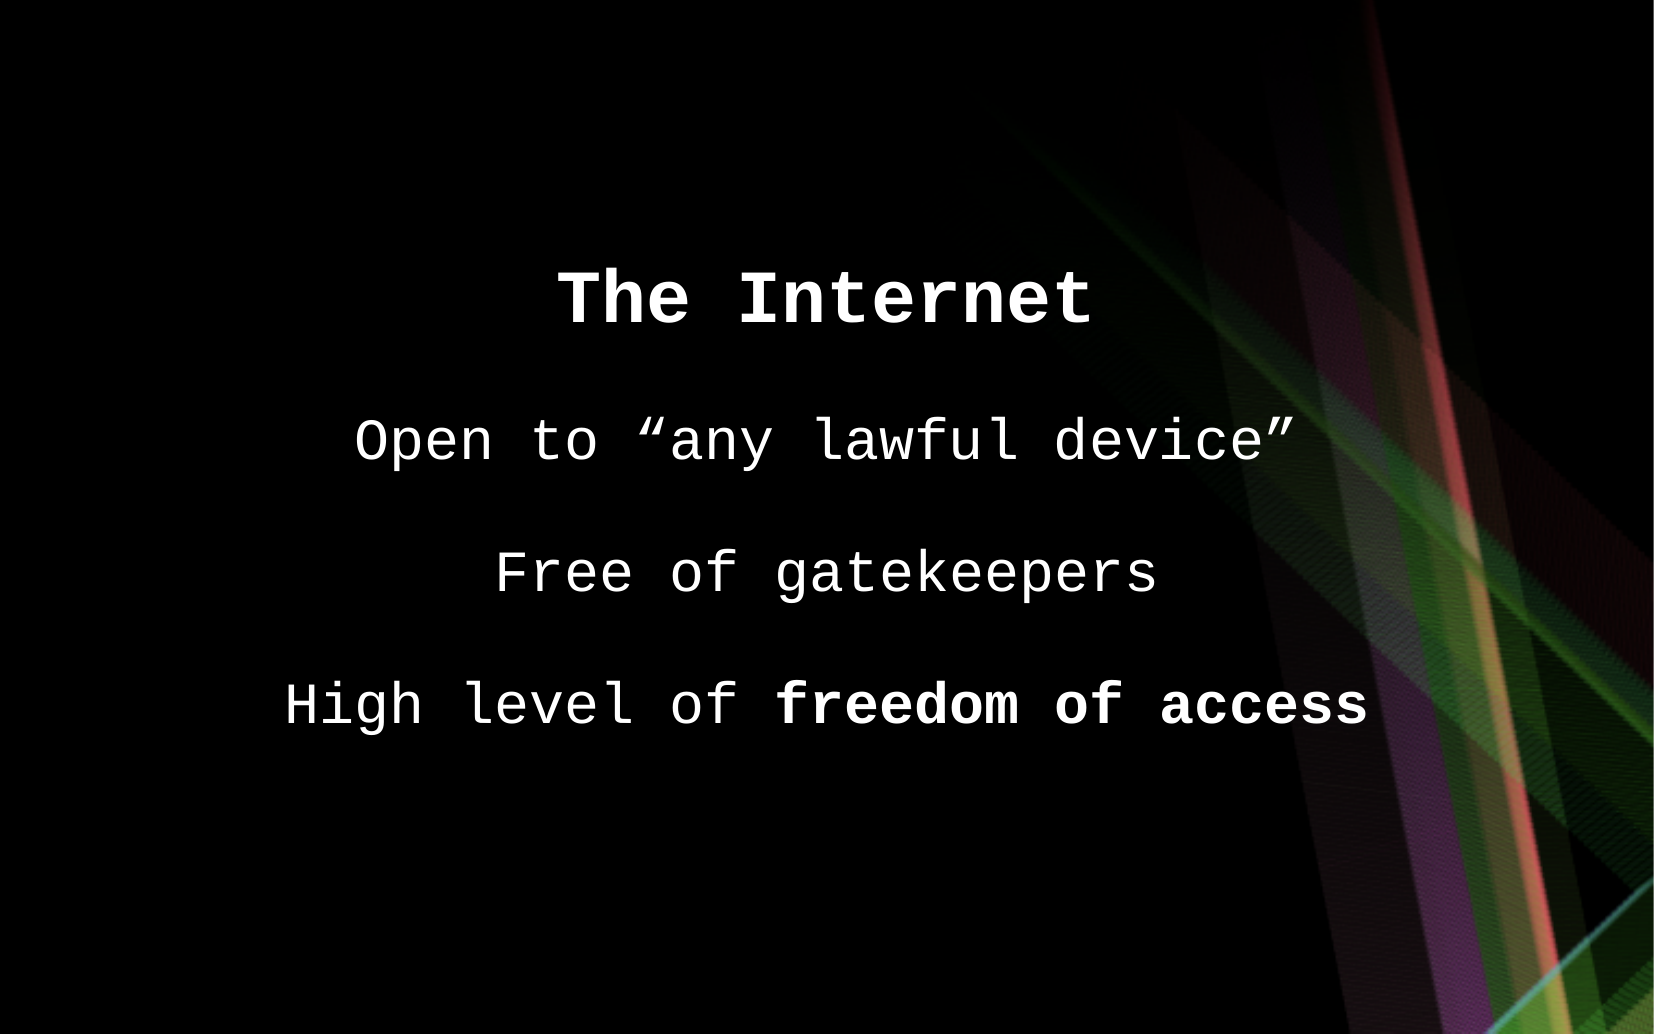

# The Internet
Open to “any lawful device”
Free of gatekeepers
High level of freedom of access